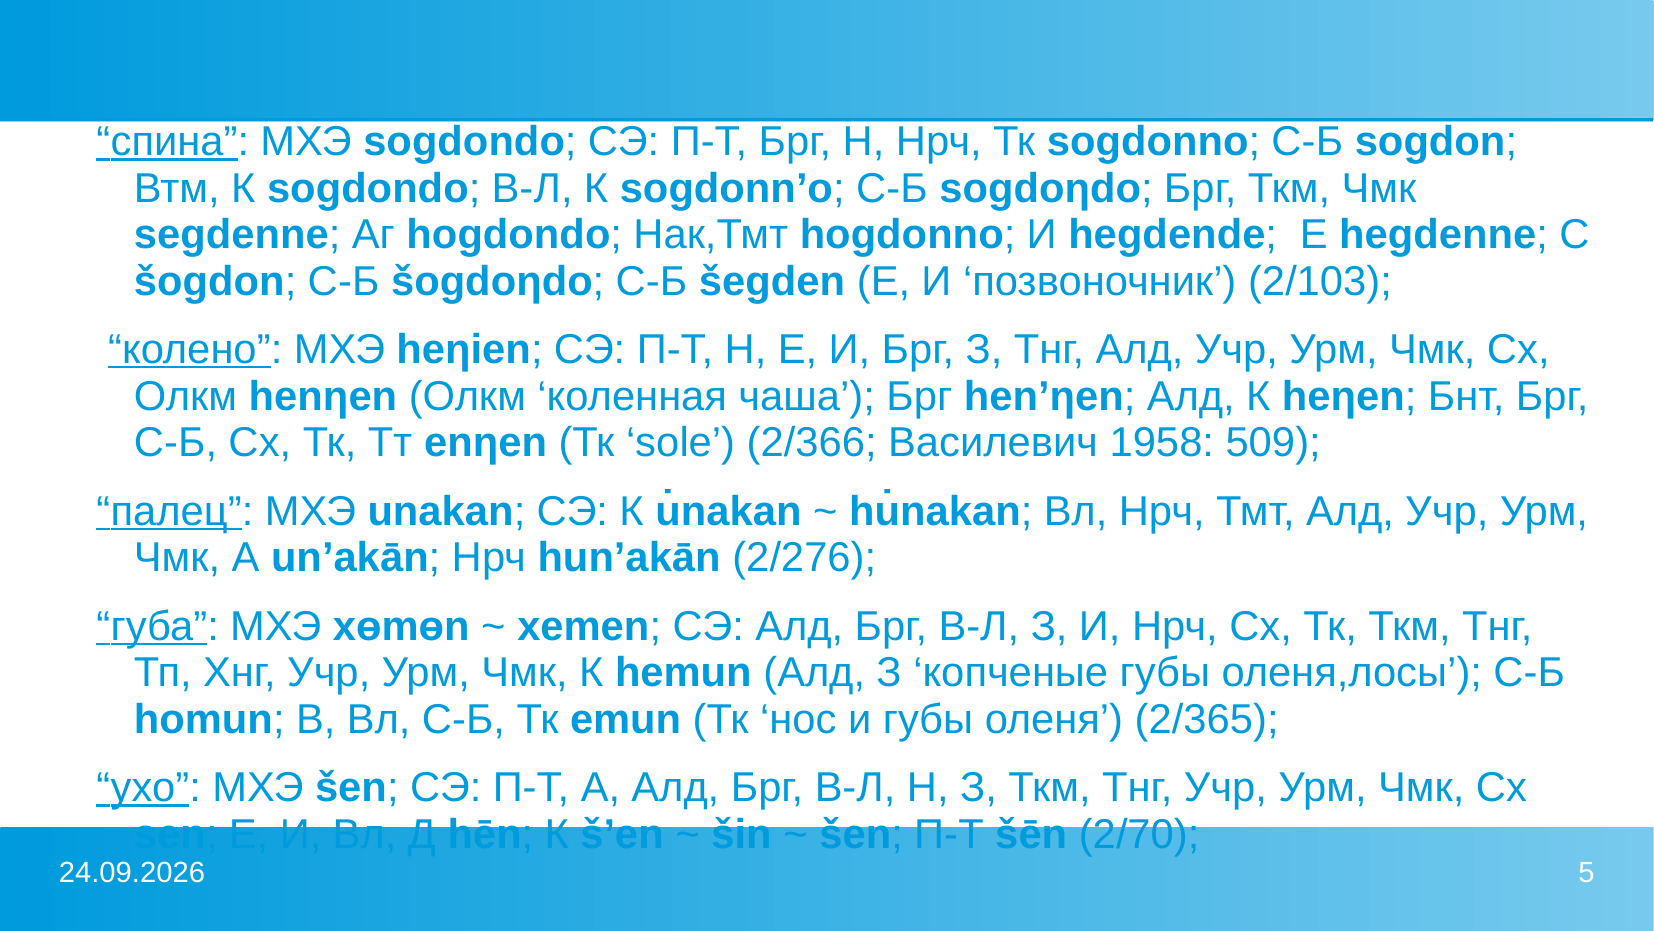

#
“спина”: МХЭ sogdondo; СЭ: П-Т, Брг, Н, Нрч, Тк sogdonno; С-Б sogdon; Втм, К sogdondo; В-Л, К sogdonn’o; С-Б sogdoƞdo; Брг, Ткм, Чмк segdenne; Аг hogdondo; Нак,Тмт hogdonno; И hegdende; Е hegdenne; С šogdon; С-Б šogdoƞdo; С-Б šegden (Е, И ‘позвоночник’) (2/103);
 “колено”: МХЭ heƞien; СЭ: П-Т, Н, Е, И, Брг, З, Тнг, Алд, Учр, Урм, Чмк, Сх, Олкм henƞen (Олкм ‘коленная чаша’); Брг hen’ƞen; Алд, К heƞen; Бнт, Брг, С-Б, Сх, Тк, Тт enƞen (Тк ‘sole’) (2/366; Василевич 1958: 509);
“палец”: МХЭ unakan; СЭ: К u̇nakan ~ hu̇nakan; Вл, Нрч, Тмт, Алд, Учр, Урм, Чмк, А un’akān; Нрч hun’akān (2/276);
“губа”: МХЭ xɵmɵn ~ xemen; СЭ: Алд, Брг, В-Л, З, И, Нрч, Сх, Тк, Ткм, Тнг, Тп, Хнг, Учр, Урм, Чмк, К hemun (Алд, З ‘копченые губы оленя,лосы’); С-Б homun; В, Вл, С-Б, Тк emun (Тк ‘нос и губы оленя’) (2/365);
“ухо”: МХЭ šen; СЭ: П-Т, А, Алд, Брг, В-Л, Н, З, Ткм, Тнг, Учр, Урм, Чмк, Сх sen; Е, И, Вл, Д hēn; К š’en ~ šin ~ šen; П-Т šēn (2/70);
5